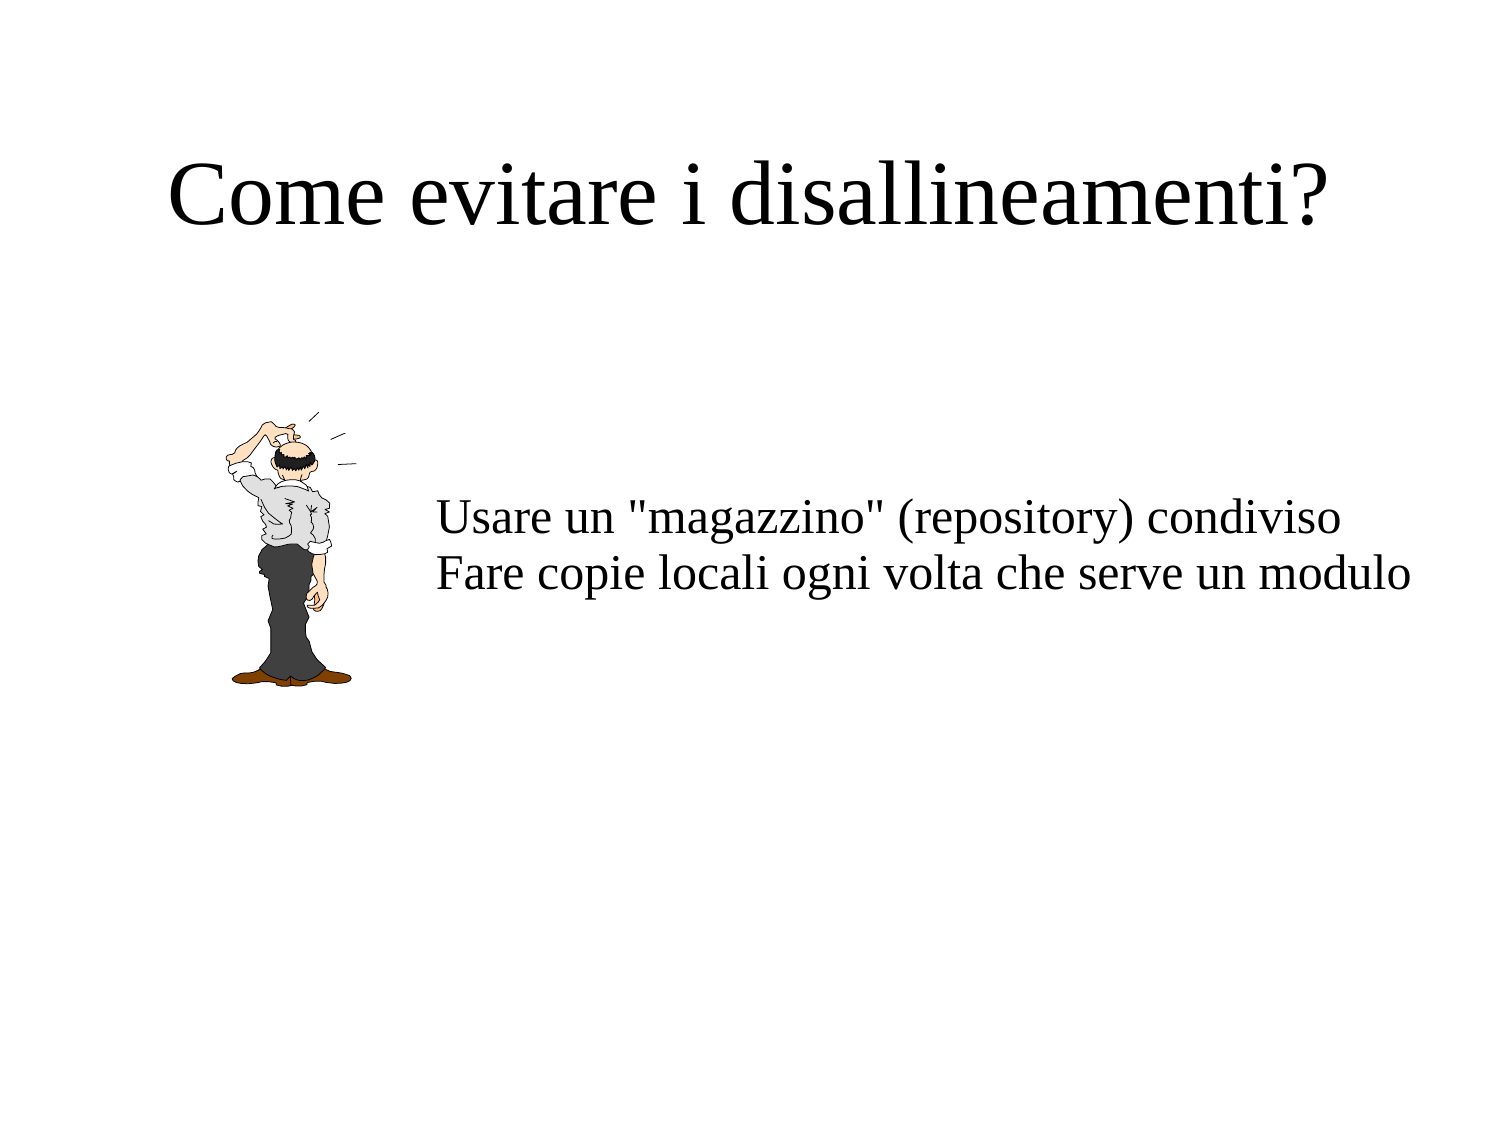

# Come evitare i disallineamenti?
Usare un "magazzino" (repository) condiviso
Fare copie locali ogni volta che serve un modulo